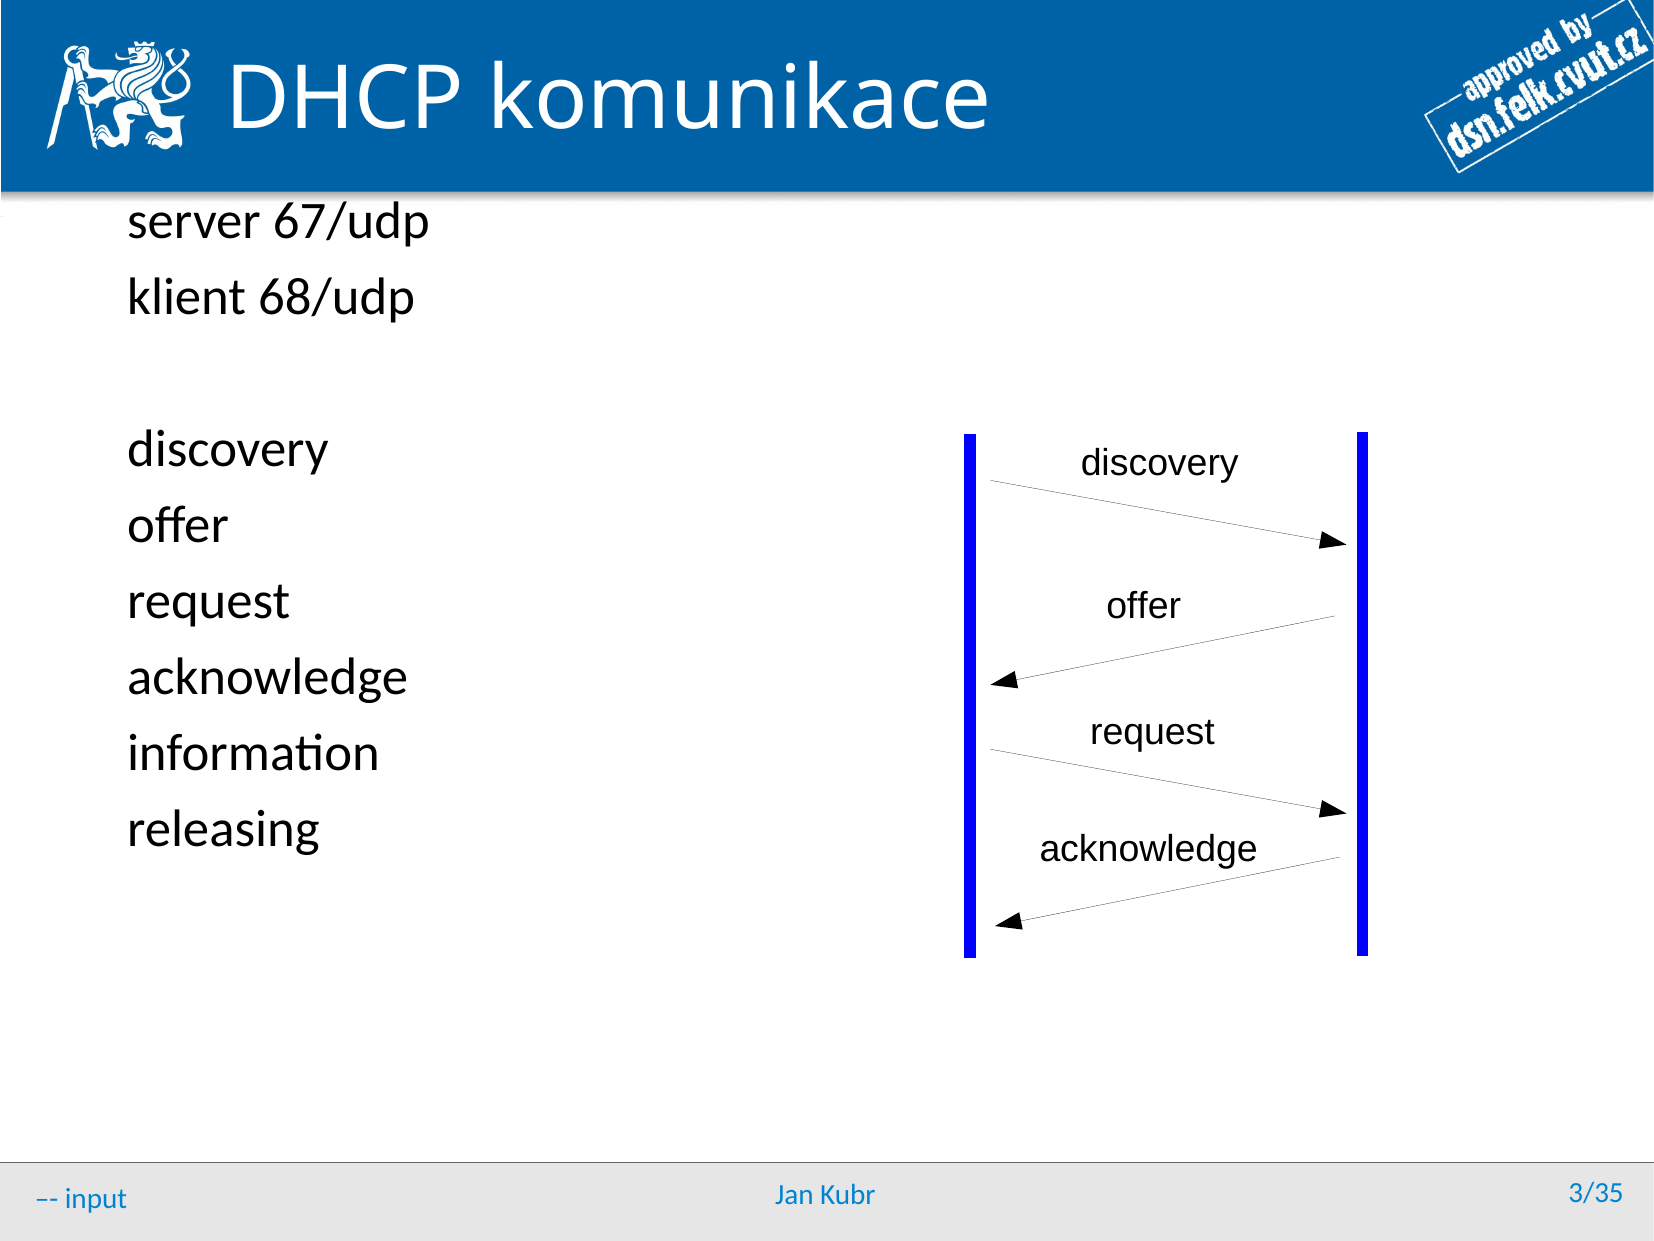

# DHCP komunikace
server 67/udp
klient 68/udp
discovery
offer
request
acknowledge
information
releasing
discovery
offer
request
acknowledge
3
Jan Kubr
02/2006